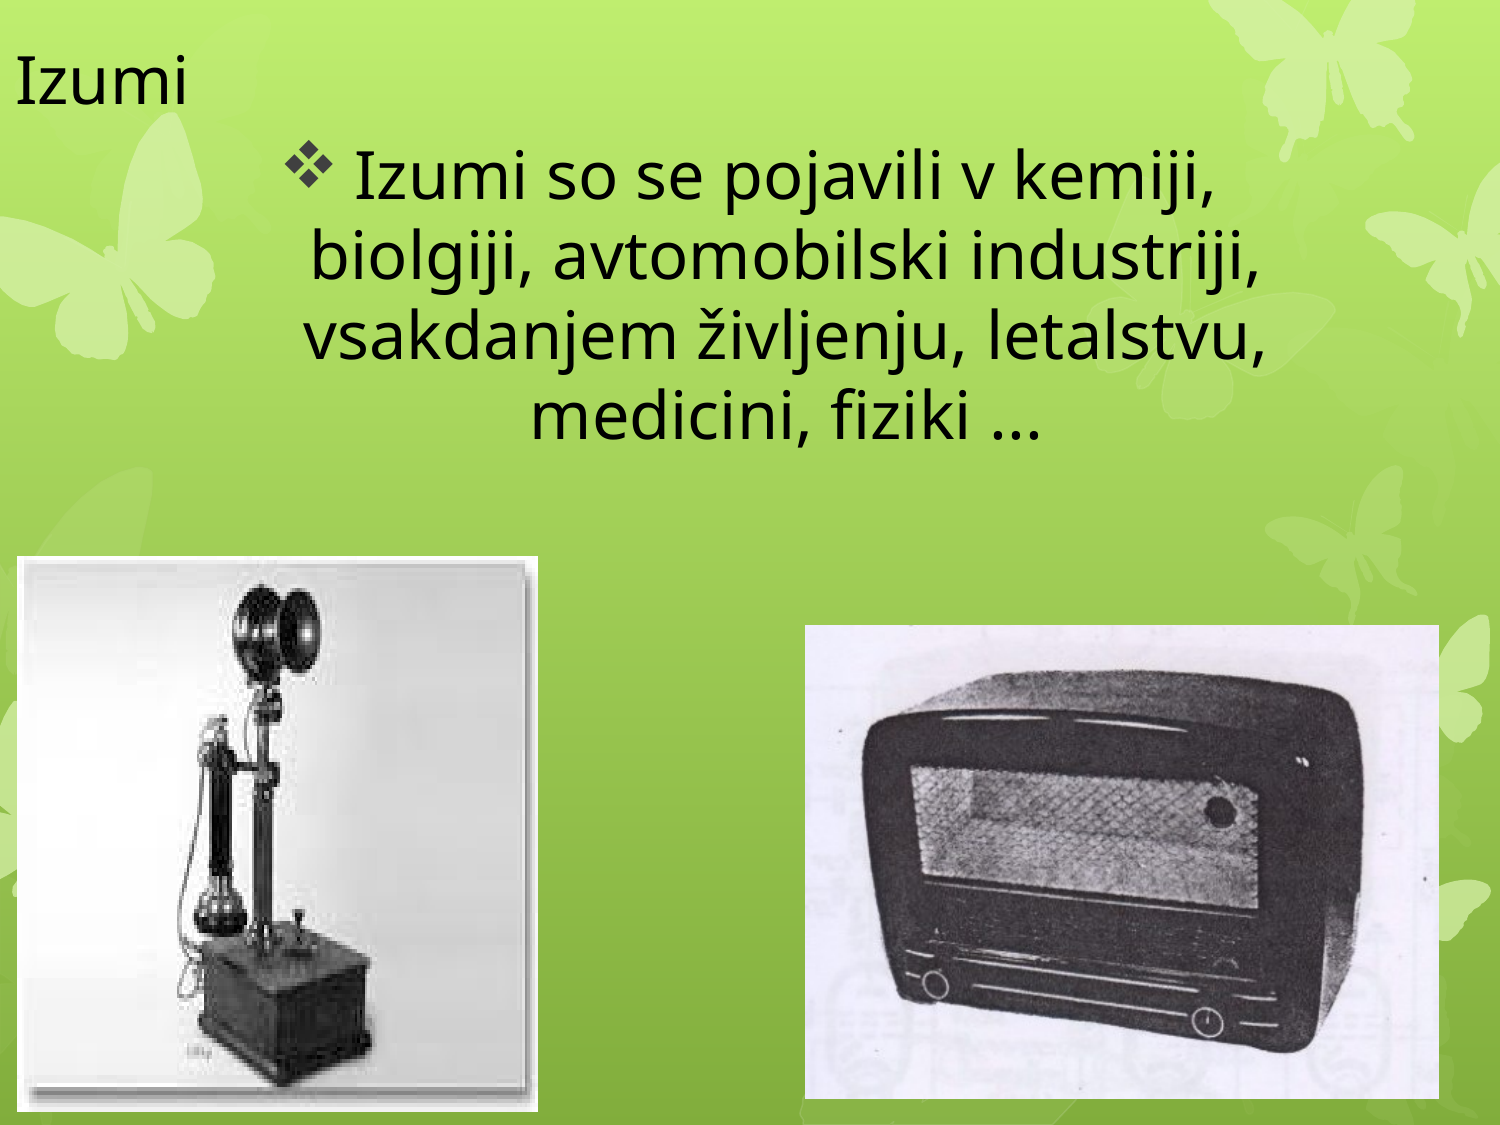

# Izumi
Izumi so se pojavili v kemiji, biolgiji, avtomobilski industriji, vsakdanjem življenju, letalstvu, medicini, fiziki ...